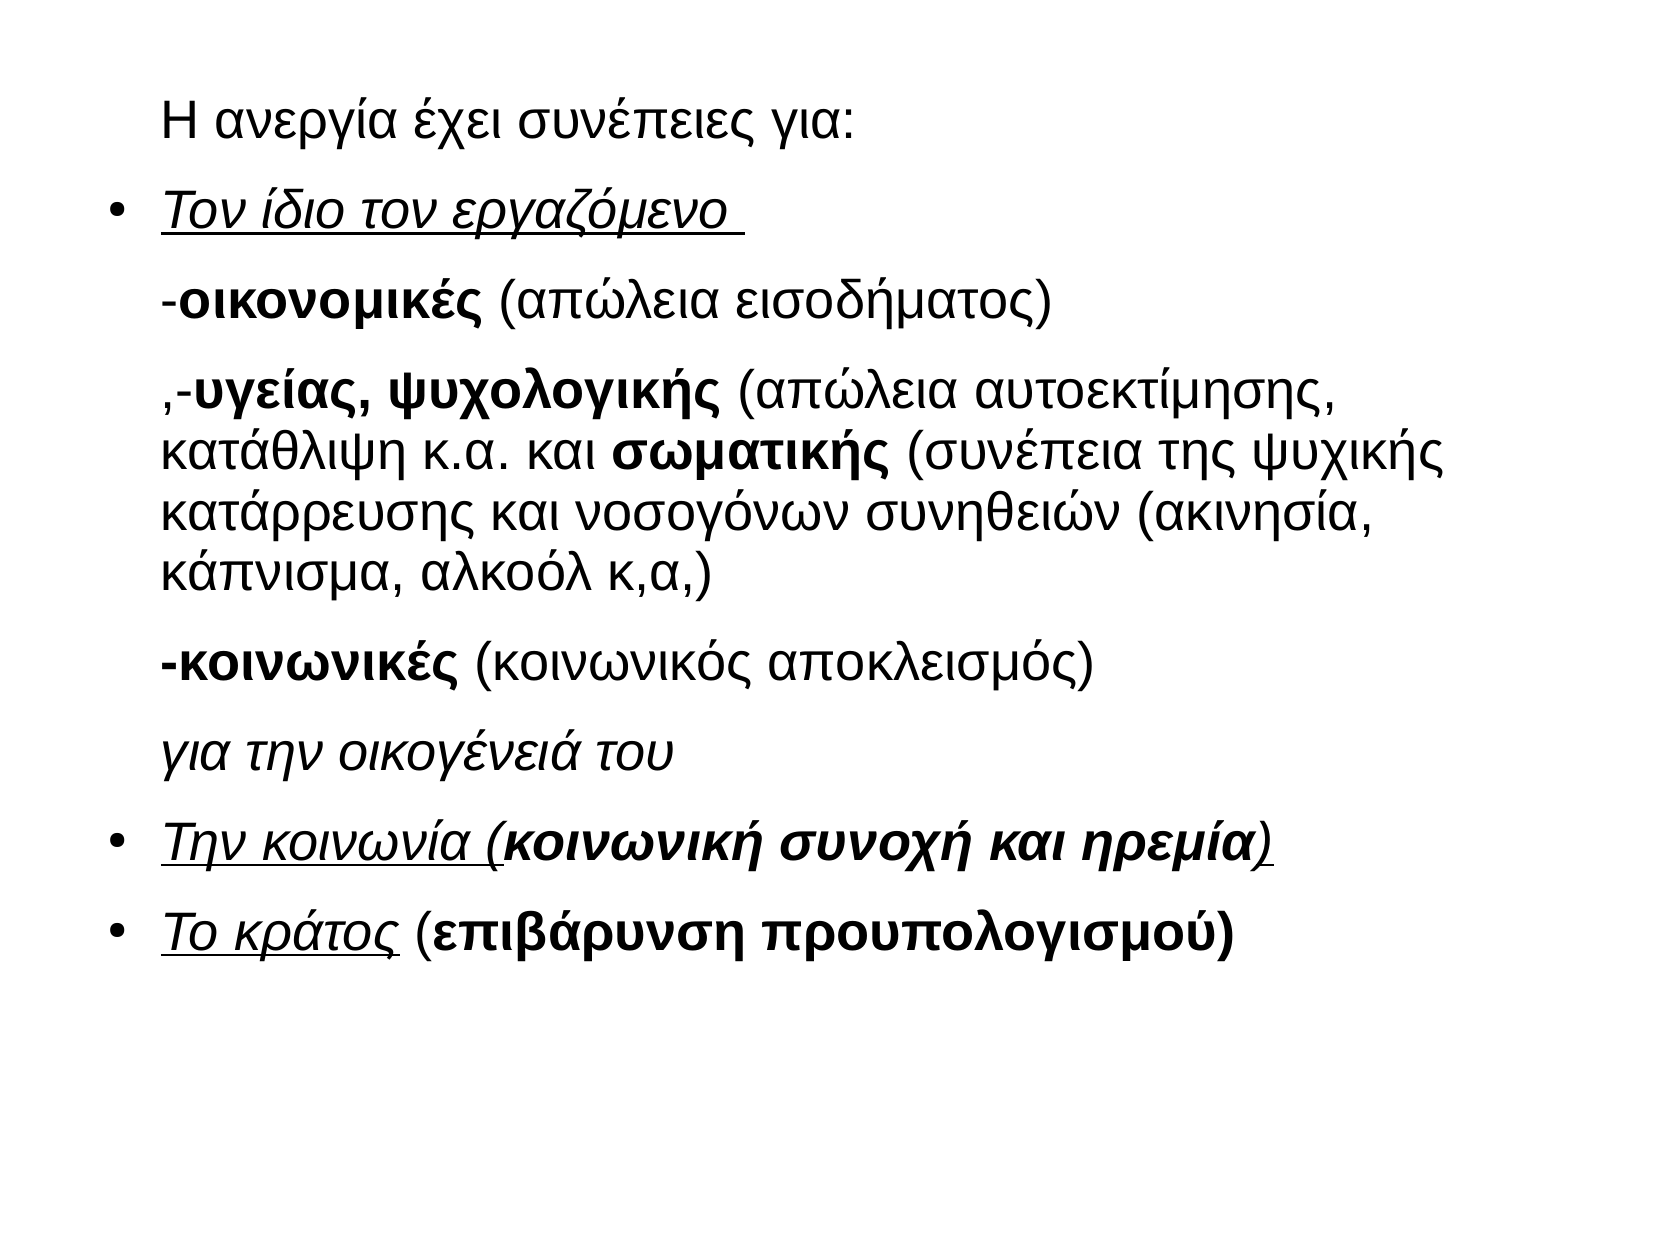

# Η ανεργία έχει συνέπειες για:
Τον ίδιο τον εργαζόμενο
-οικονομικές (απώλεια εισοδήματος)
,-υγείας, ψυχολογικής (απώλεια αυτοεκτίμησης, κατάθλιψη κ.α. και σωματικής (συνέπεια της ψυχικής κατάρρευσης και νοσογόνων συνηθειών (ακινησία, κάπνισμα, αλκοόλ κ,α,)
-κοινωνικές (κοινωνικός αποκλεισμός)
για την οικογένειά του
Την κοινωνία (κοινωνική συνοχή και ηρεμία)
Το κράτος (επιβάρυνση προυπολογισμού)